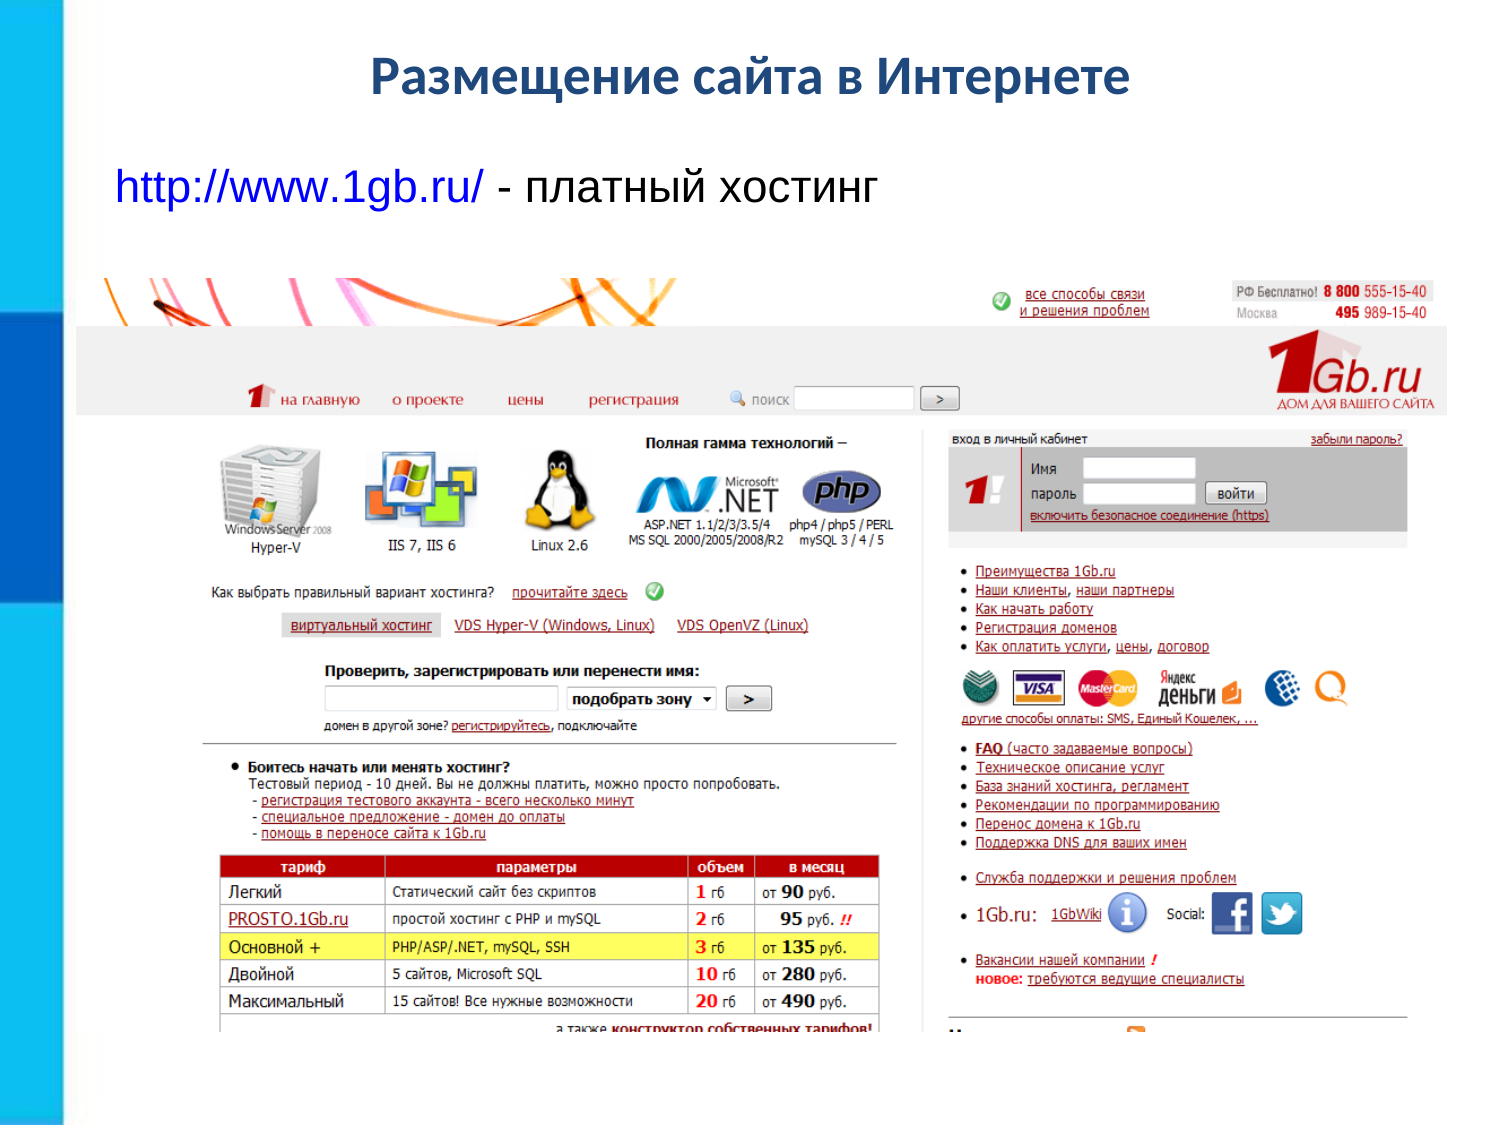

Размещение сайта в Интернете
http://www.1gb.ru/ - платный хостинг